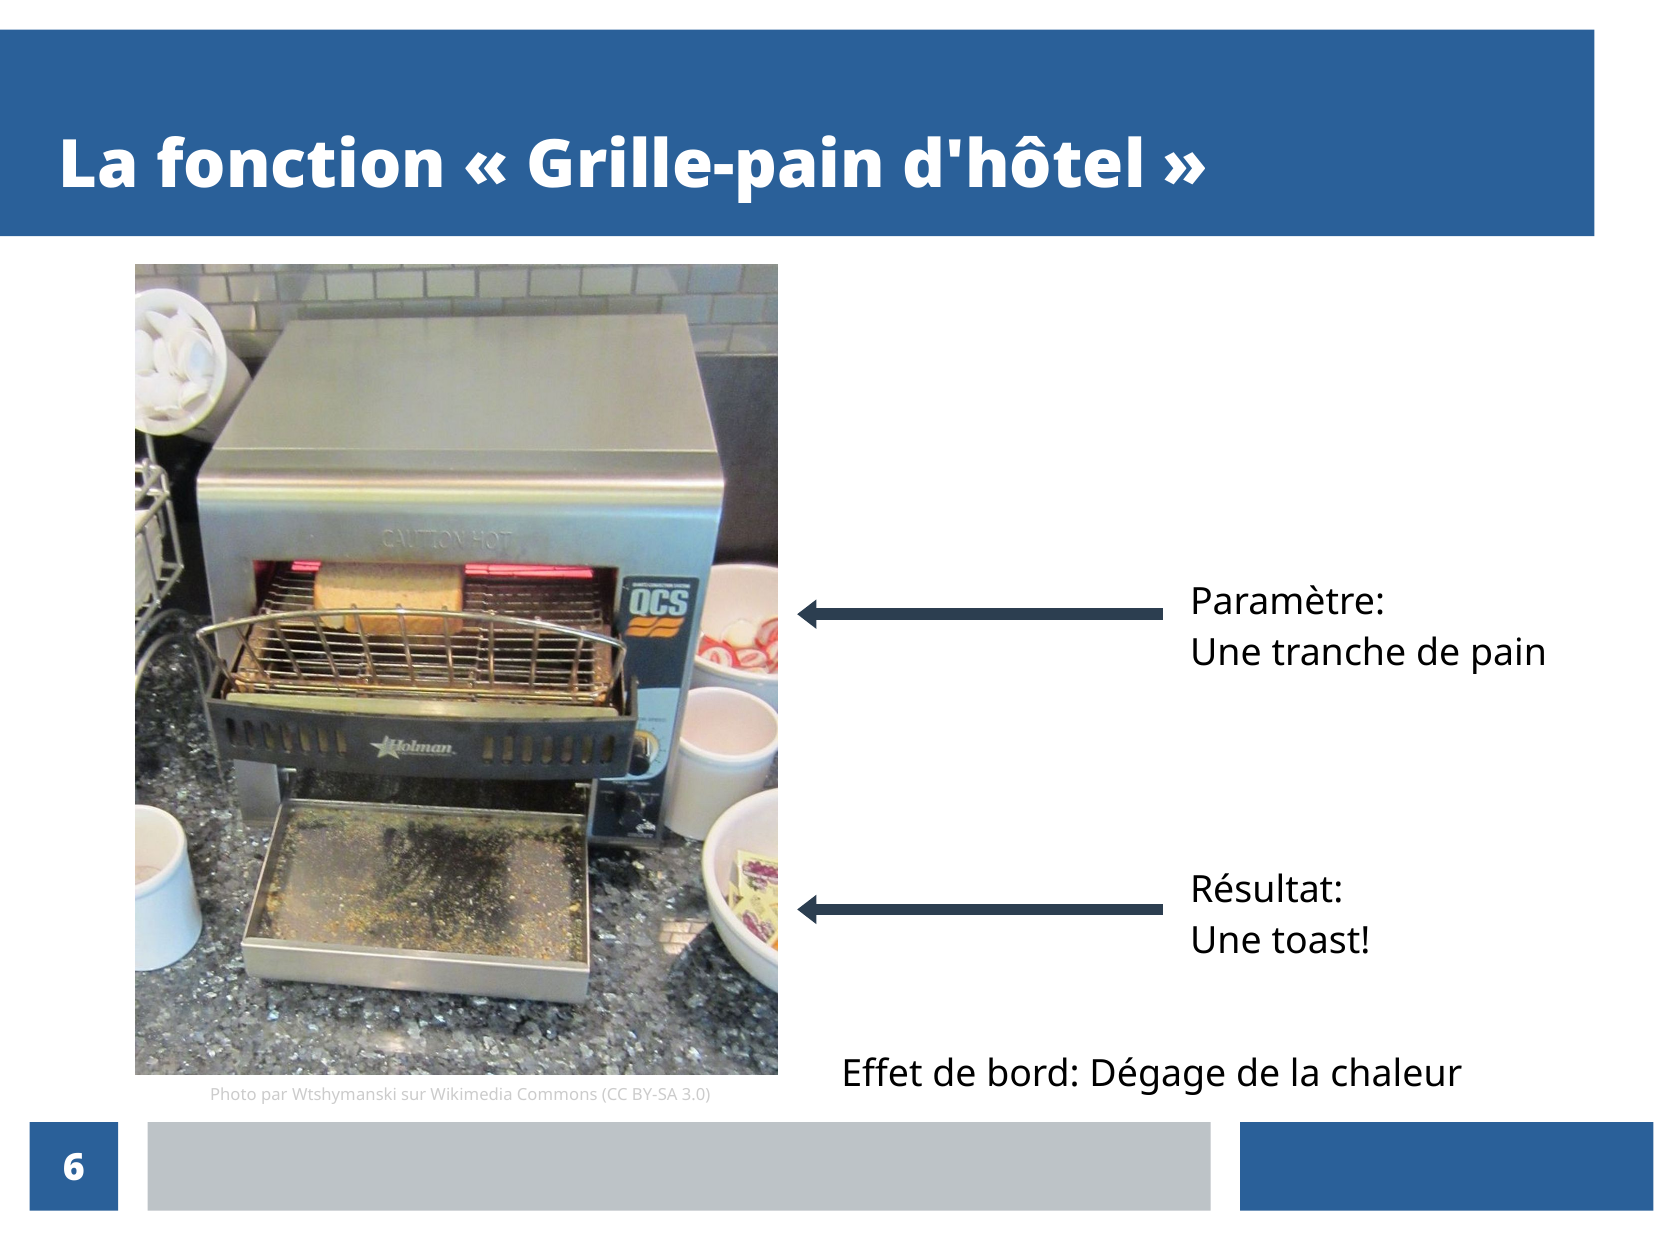

# La fonction « Grille-pain d'hôtel »
Paramètre:
Une tranche de pain
Résultat:
Une toast!
Effet de bord: Dégage de la chaleur
Photo par Wtshymanski sur Wikimedia Commons (CC BY-SA 3.0)
6